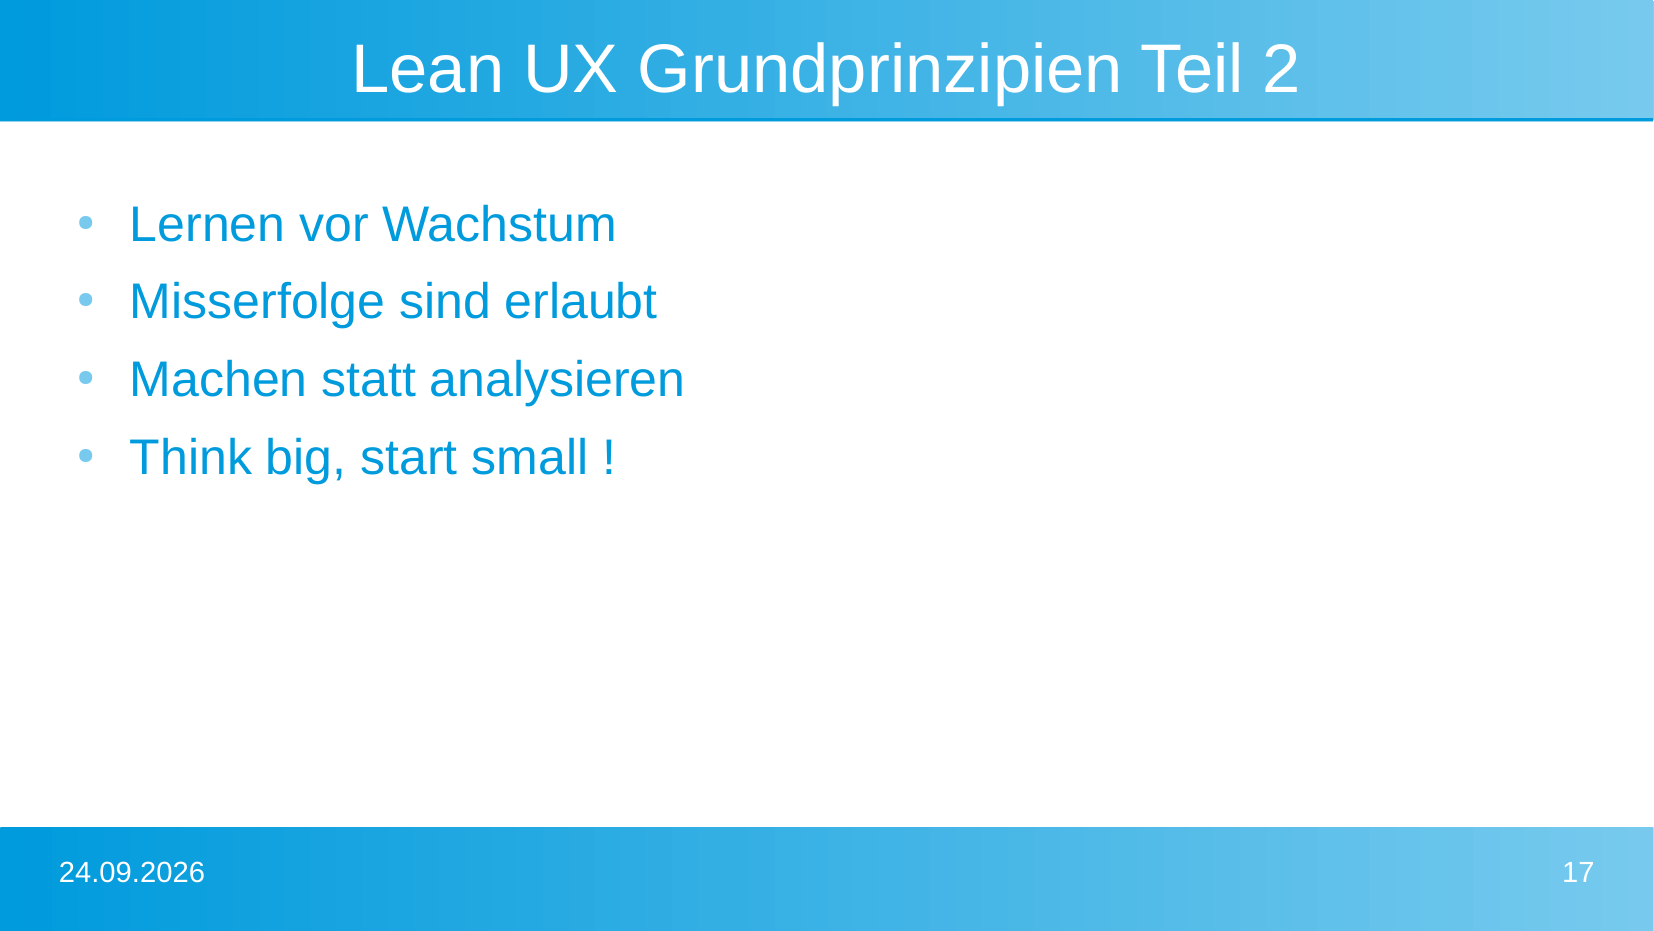

# Lean UX Grundprinzipien Teil 2
Lernen vor Wachstum
Misserfolge sind erlaubt
Machen statt analysieren
Think big, start small !
17